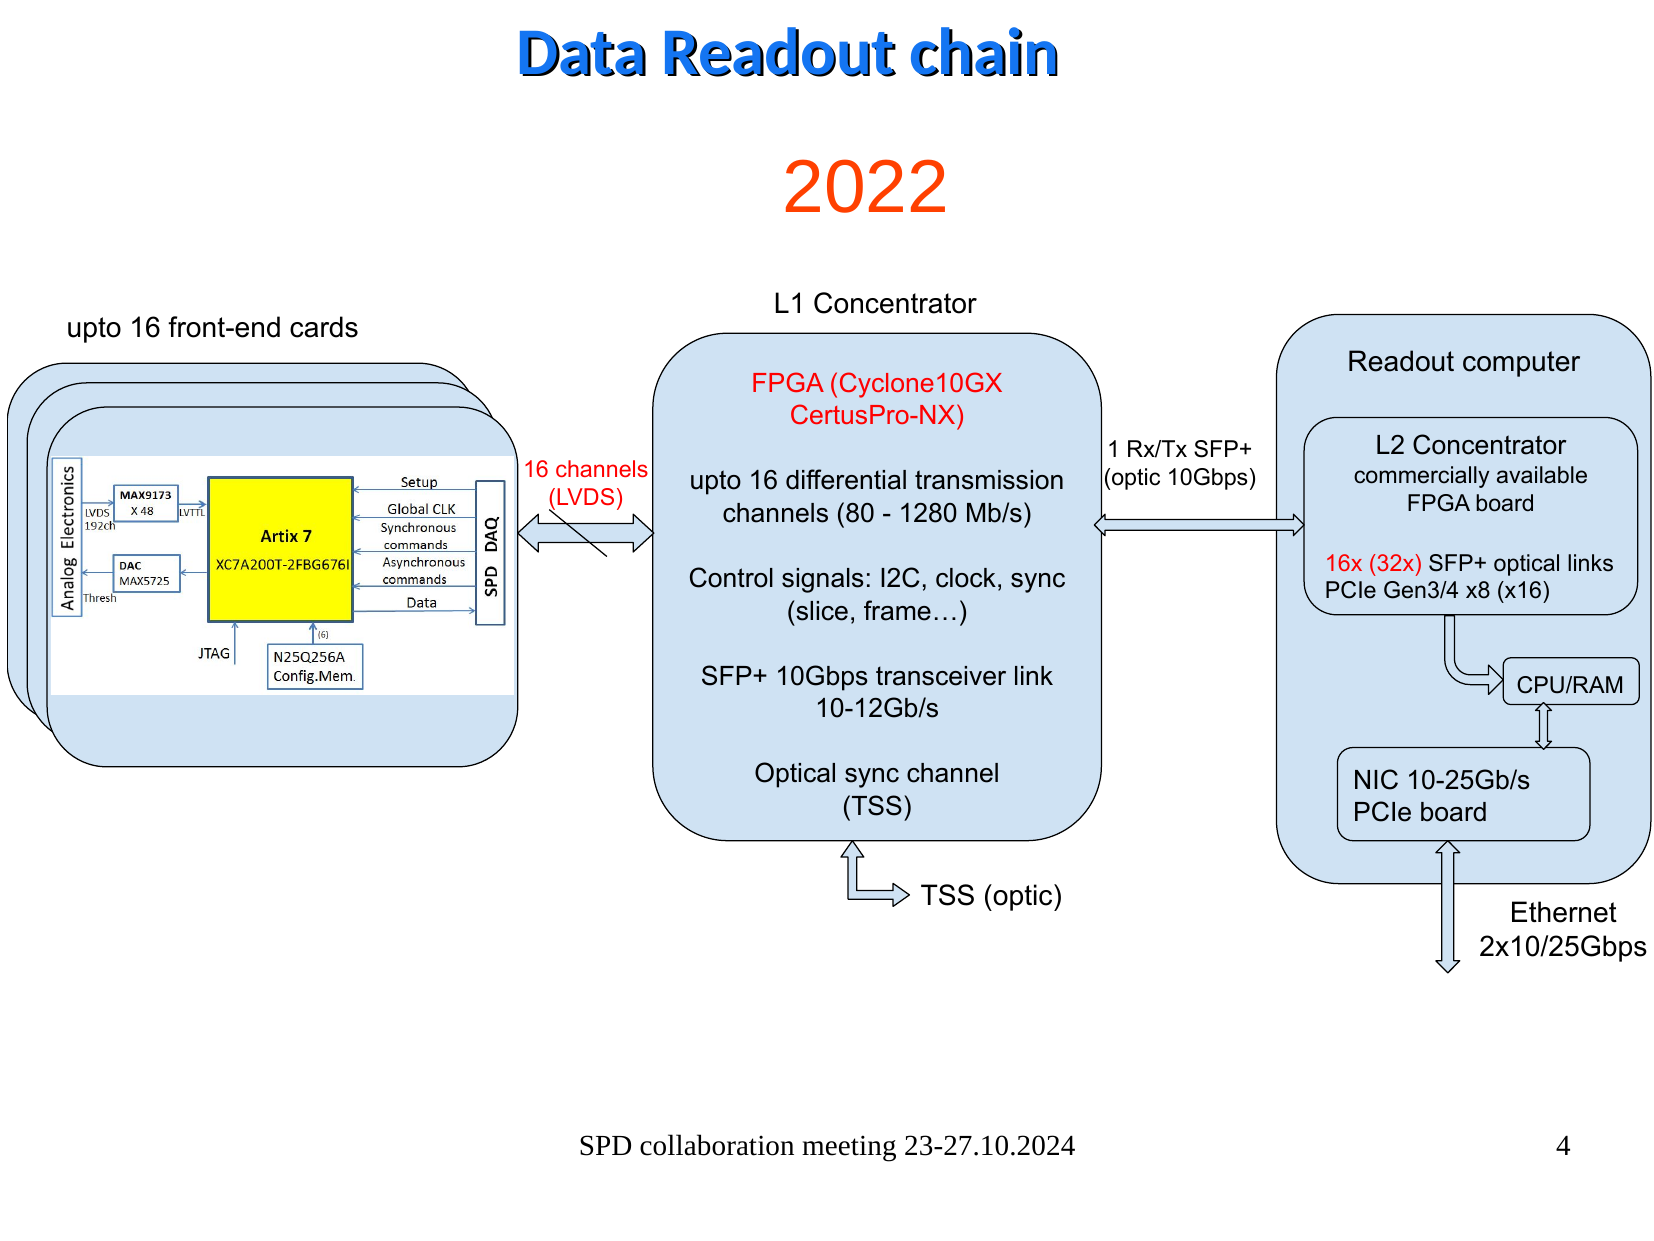

Data Readout chain
2022
SPD collaboration meeting 23-27.10.2024
4